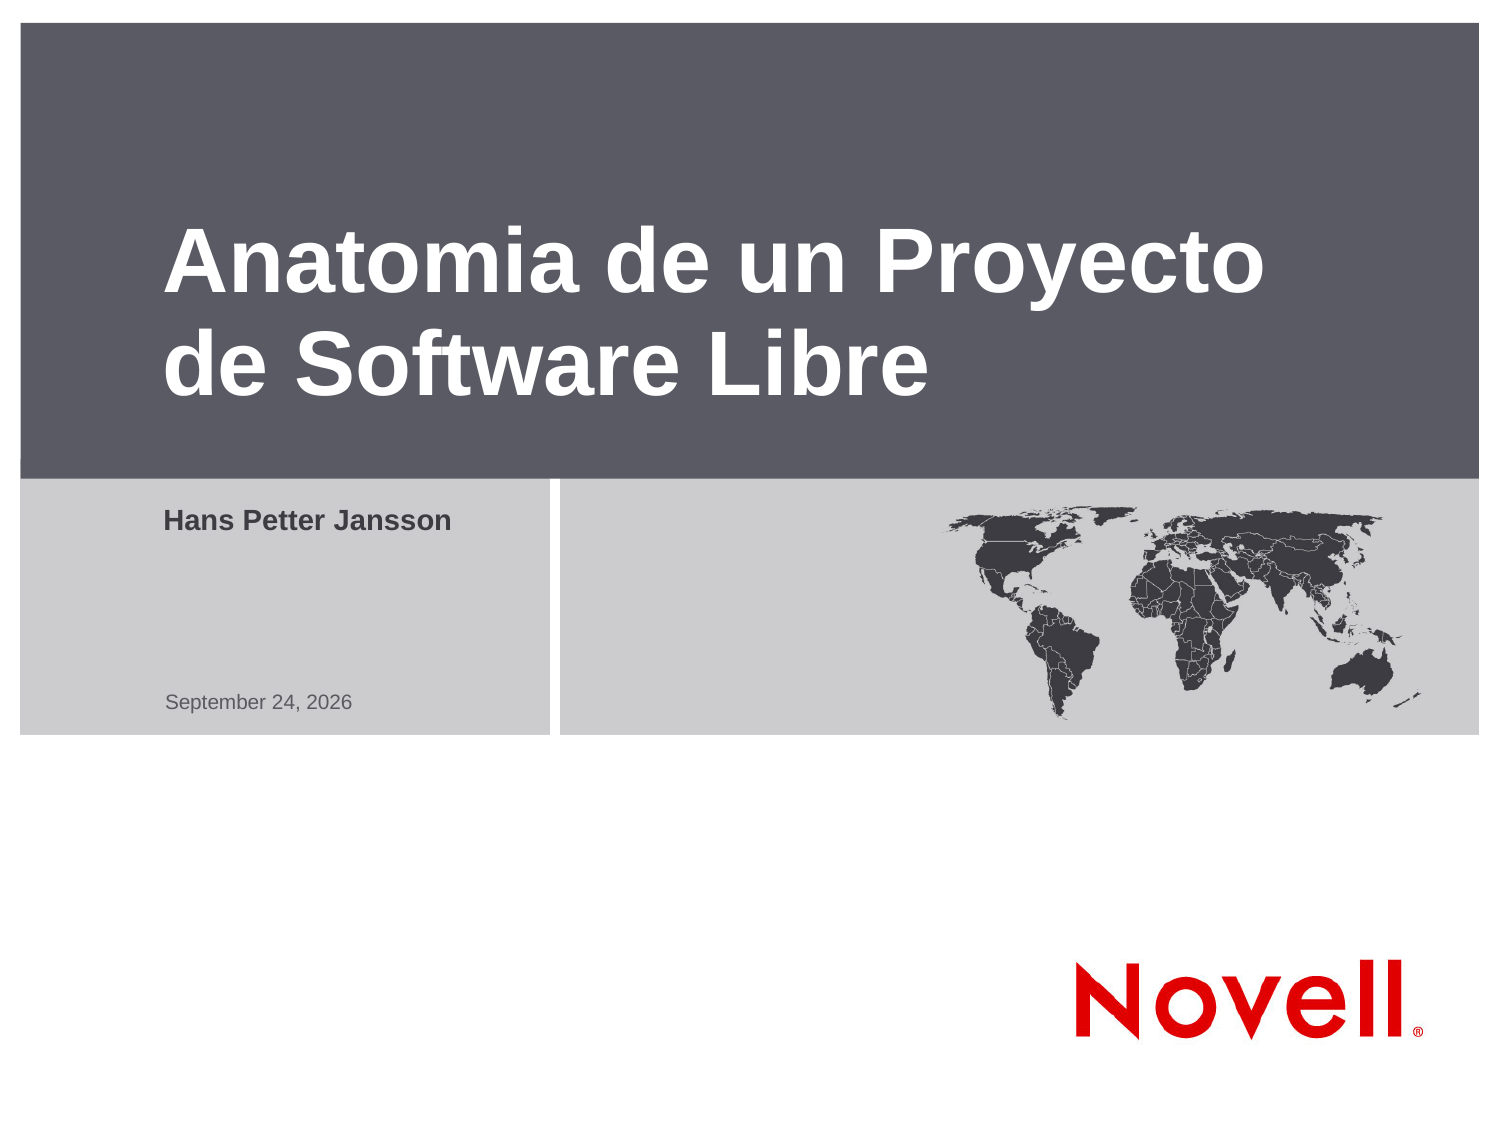

# Anatomia de un Proyecto de Software Libre
Hans Petter Jansson